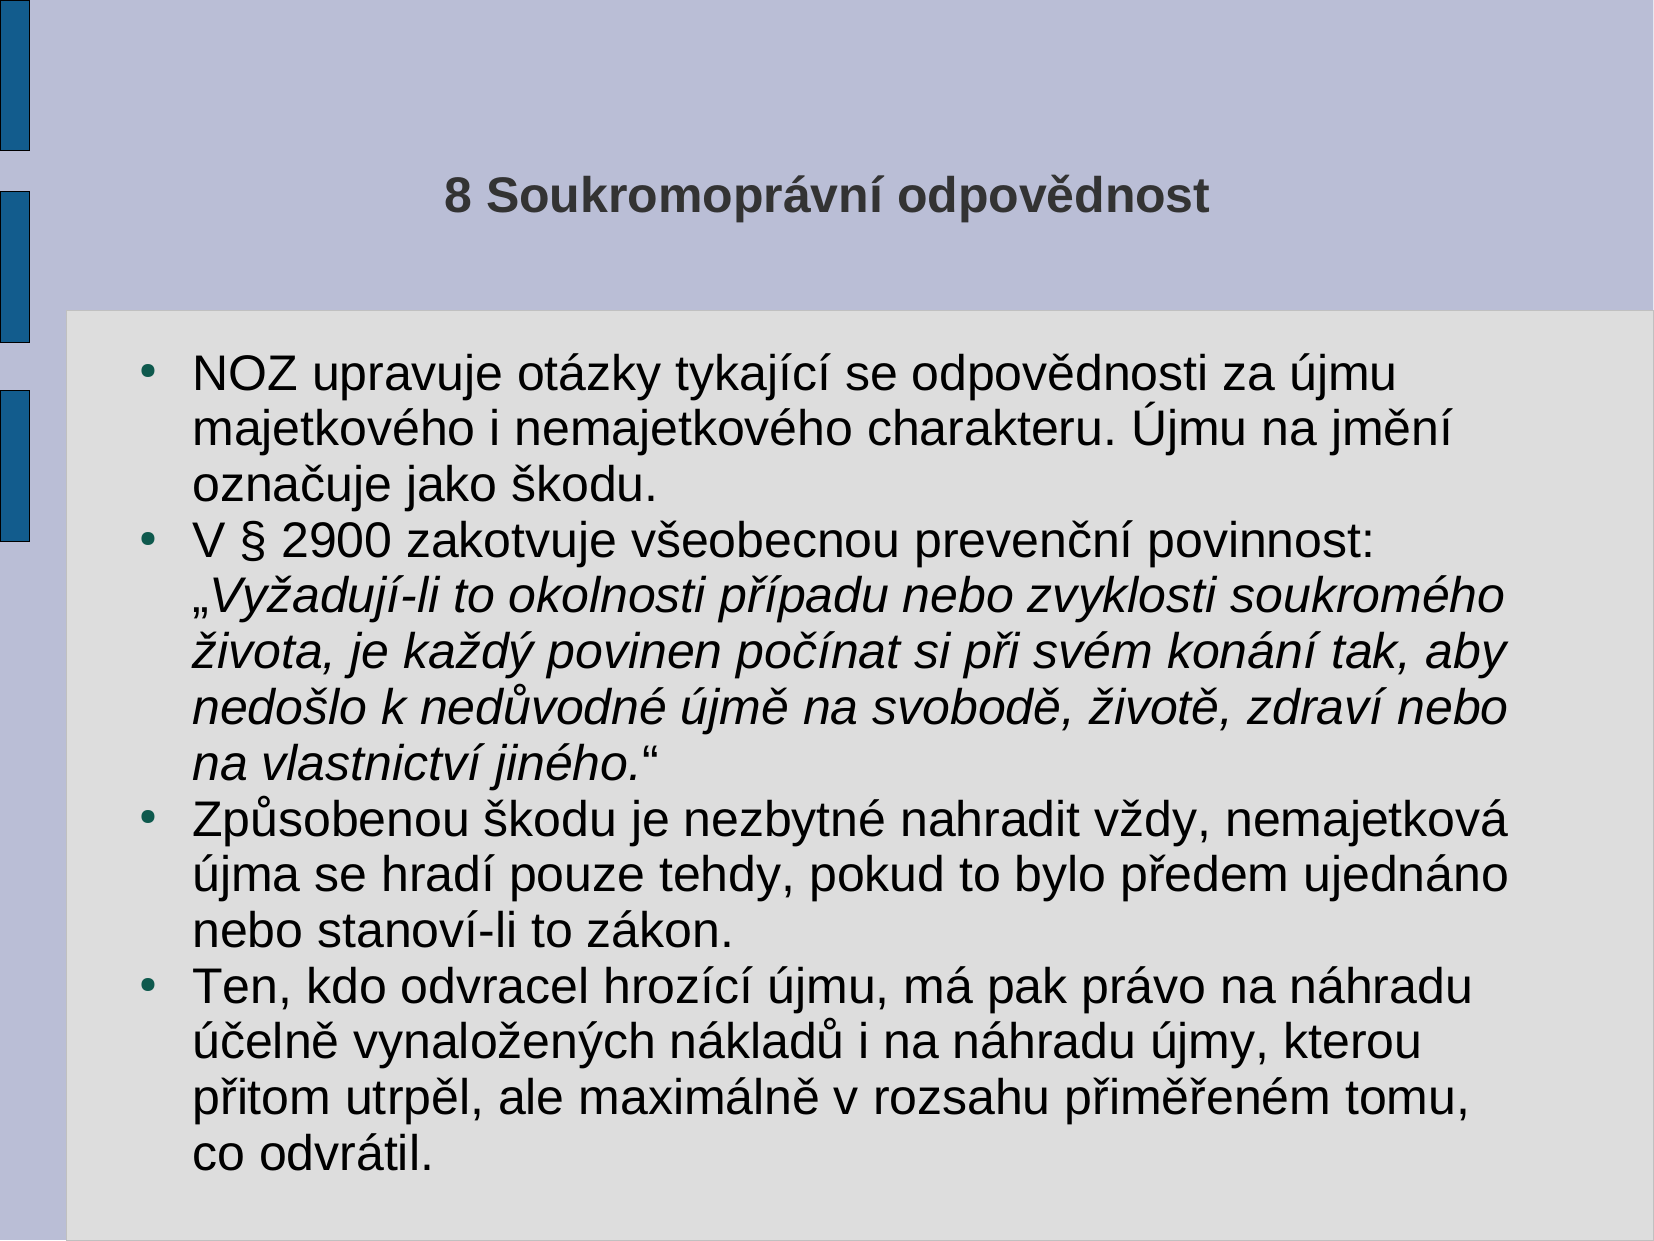

# 8 Soukromoprávní odpovědnost
NOZ upravuje otázky tykající se odpovědnosti za újmu majetkového i nemajetkového charakteru. Újmu na jmění označuje jako škodu.
V § 2900 zakotvuje všeobecnou prevenční povinnost: „Vyžadují-li to okolnosti případu nebo zvyklosti soukromého života, je každý povinen počínat si při svém konání tak, aby nedošlo k nedůvodné újmě na svobodě, životě, zdraví nebo na vlastnictví jiného.“
Způsobenou škodu je nezbytné nahradit vždy, nemajetková újma se hradí pouze tehdy, pokud to bylo předem ujednáno nebo stanoví-li to zákon.
Ten, kdo odvracel hrozící újmu, má pak právo na náhradu účelně vynaložených nákladů i na náhradu újmy, kterou přitom utrpěl, ale maximálně v rozsahu přiměřeném tomu, co odvrátil.